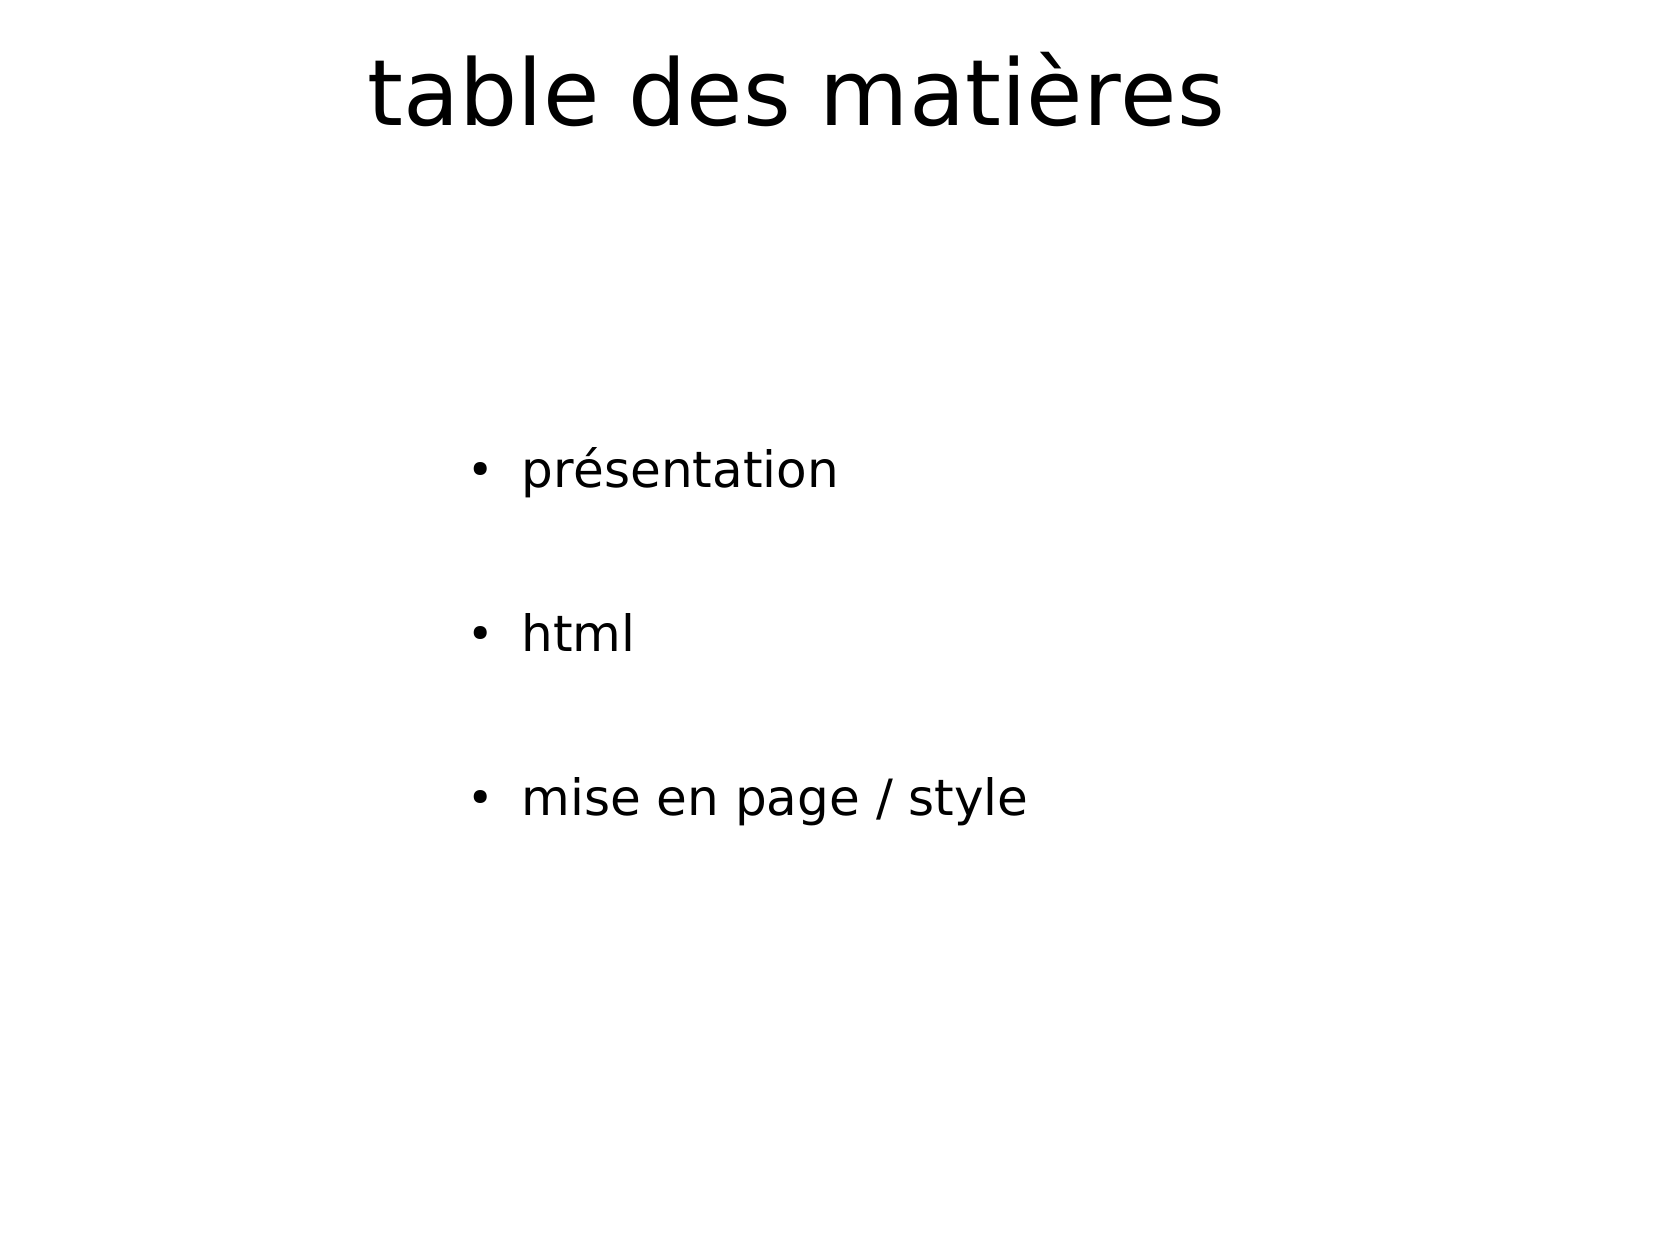

# table des matières
 présentation
 html
 mise en page / style